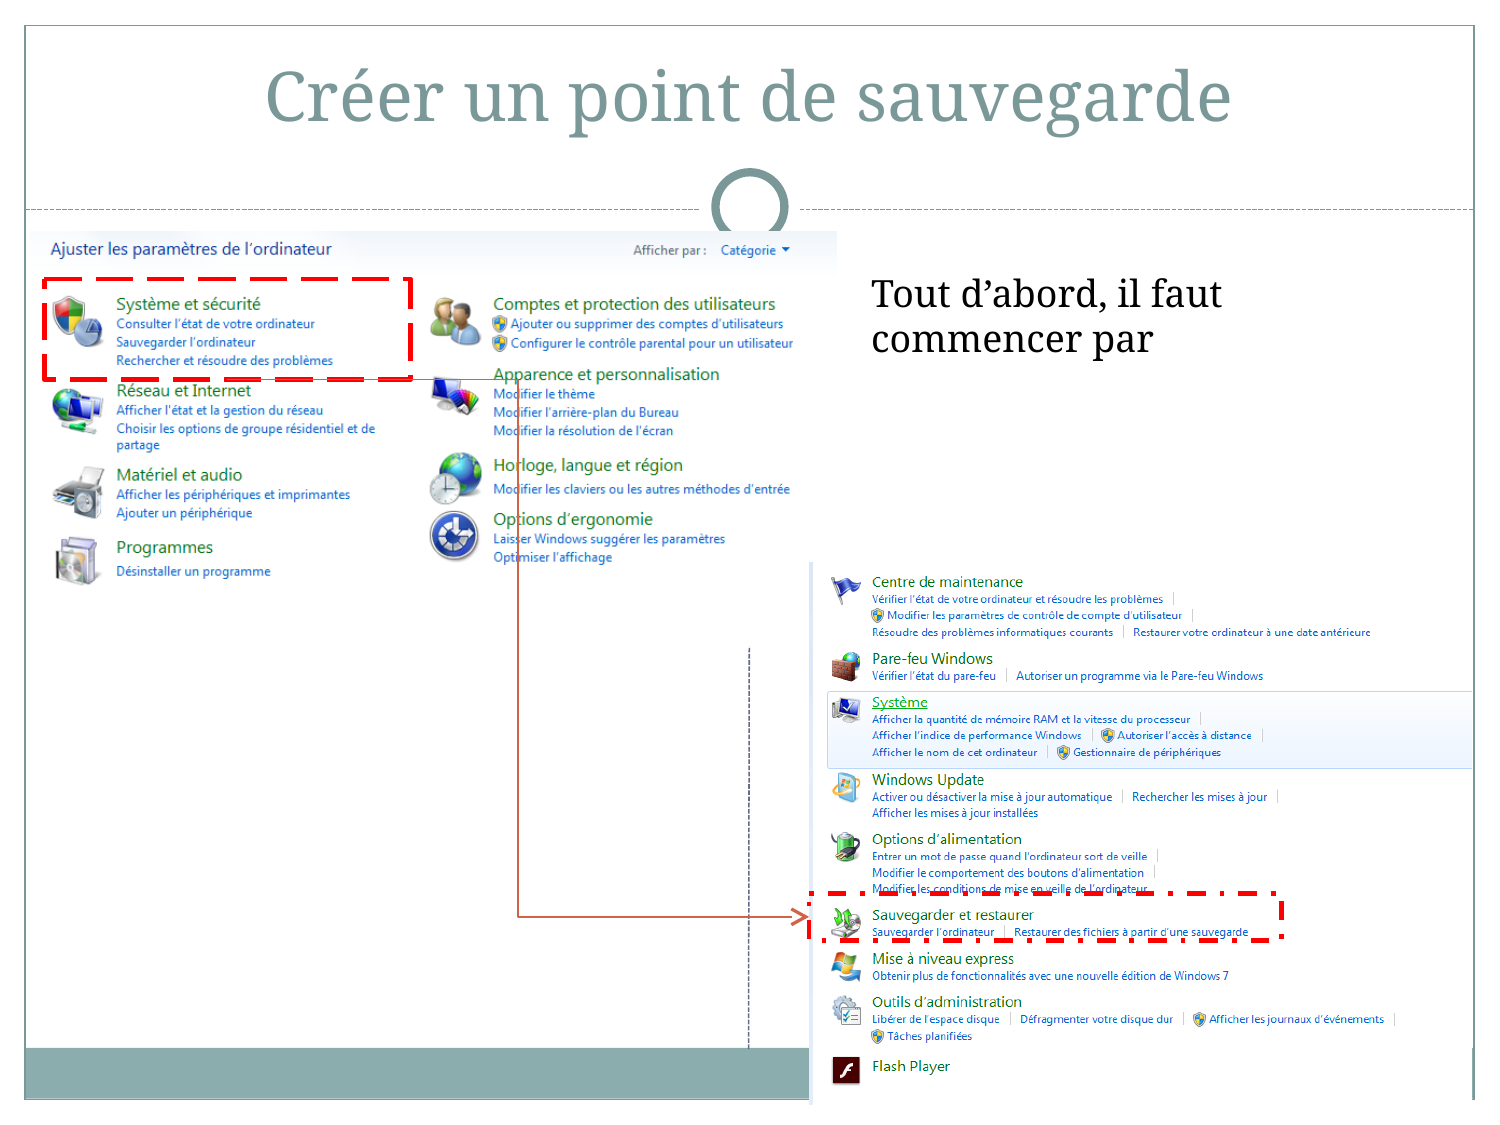

# Créer un point de sauvegarde
Tout d’abord, il faut commencer par